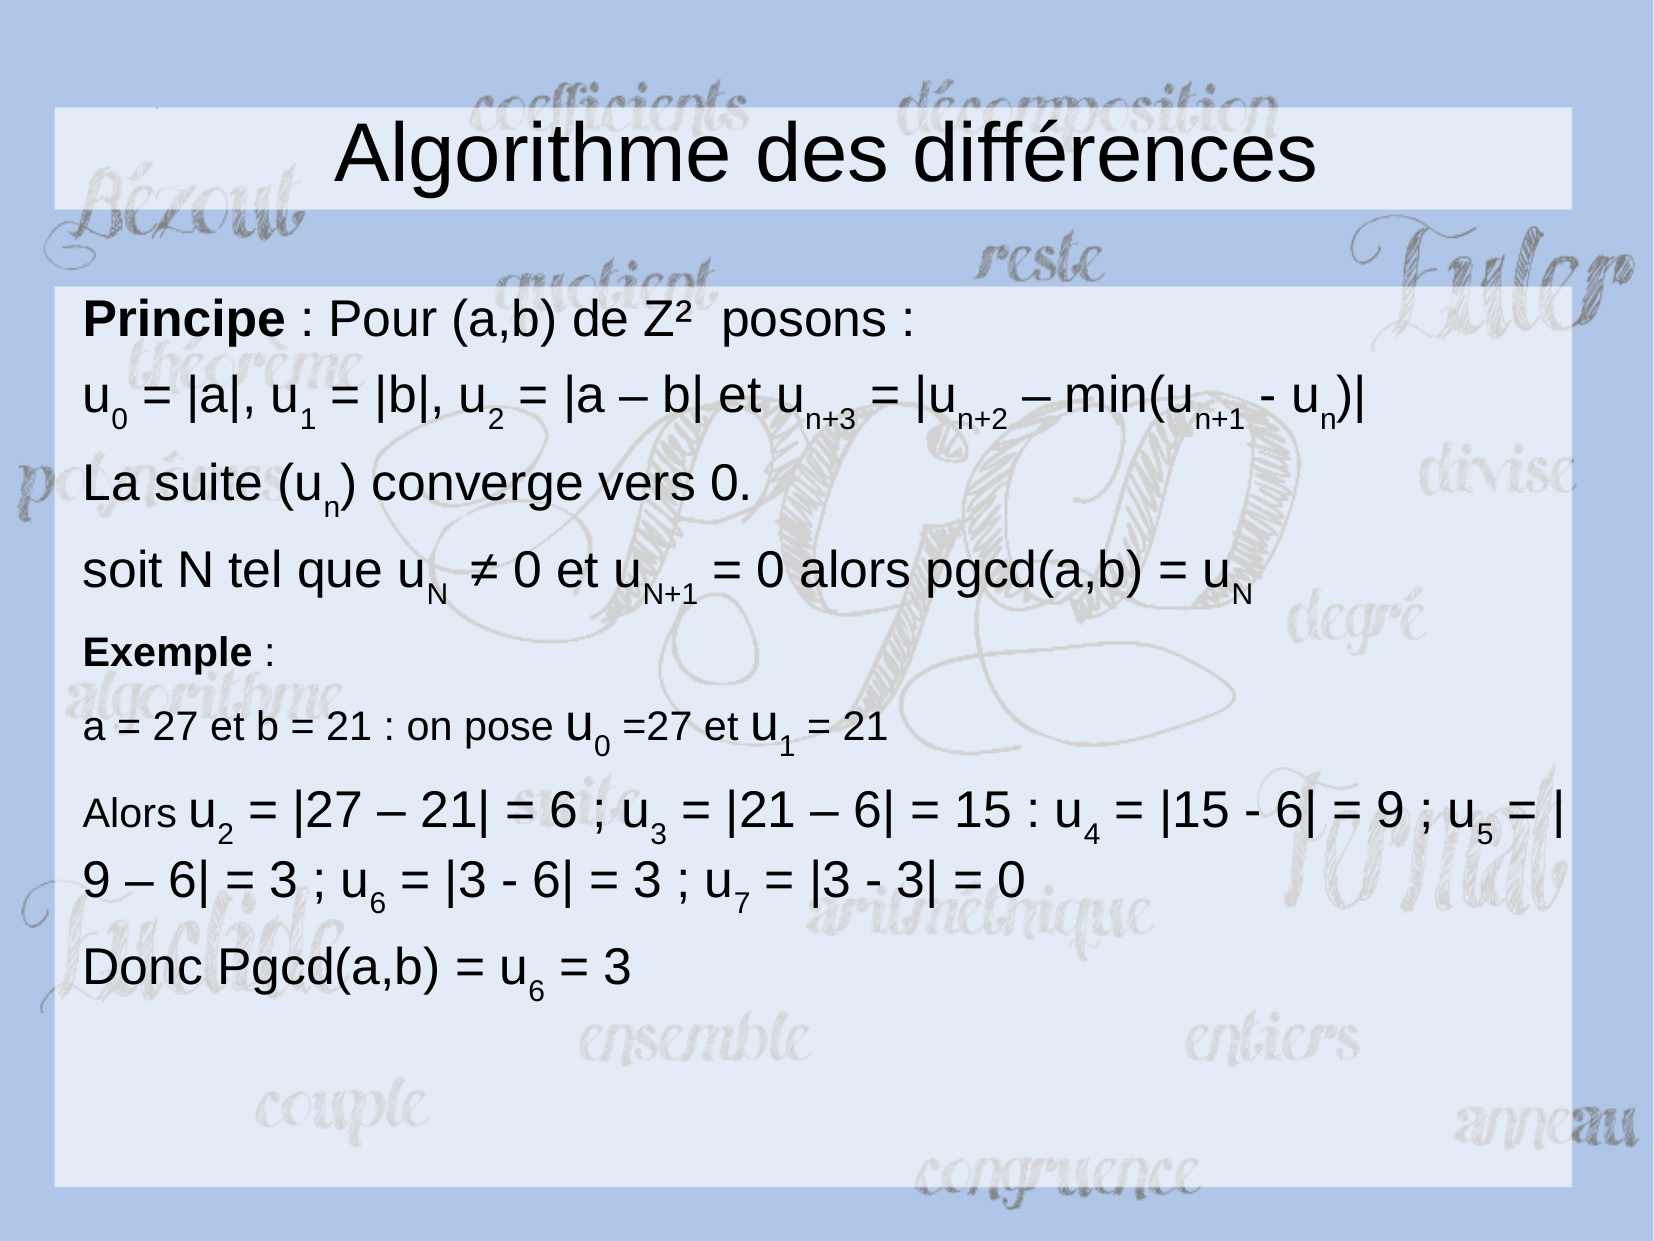

# Algorithme des différences
Principe : Pour (a,b) de Z² posons :
u0 = |a|, u1 = |b|, u2 = |a – b| et un+3 = |un+2 – min(un+1 - un)|
La suite (un) converge vers 0.
soit N tel que uN ≠ 0 et uN+1 = 0 alors pgcd(a,b) = uN
Exemple :
a = 27 et b = 21 : on pose u0 =27 et u1 = 21
Alors u2 = |27 – 21| = 6 ; u3 = |21 – 6| = 15 : u4 = |15 - 6| = 9 ; u5 = |9 – 6| = 3 ; u6 = |3 - 6| = 3 ; u7 = |3 - 3| = 0
Donc Pgcd(a,b) = u6 = 3